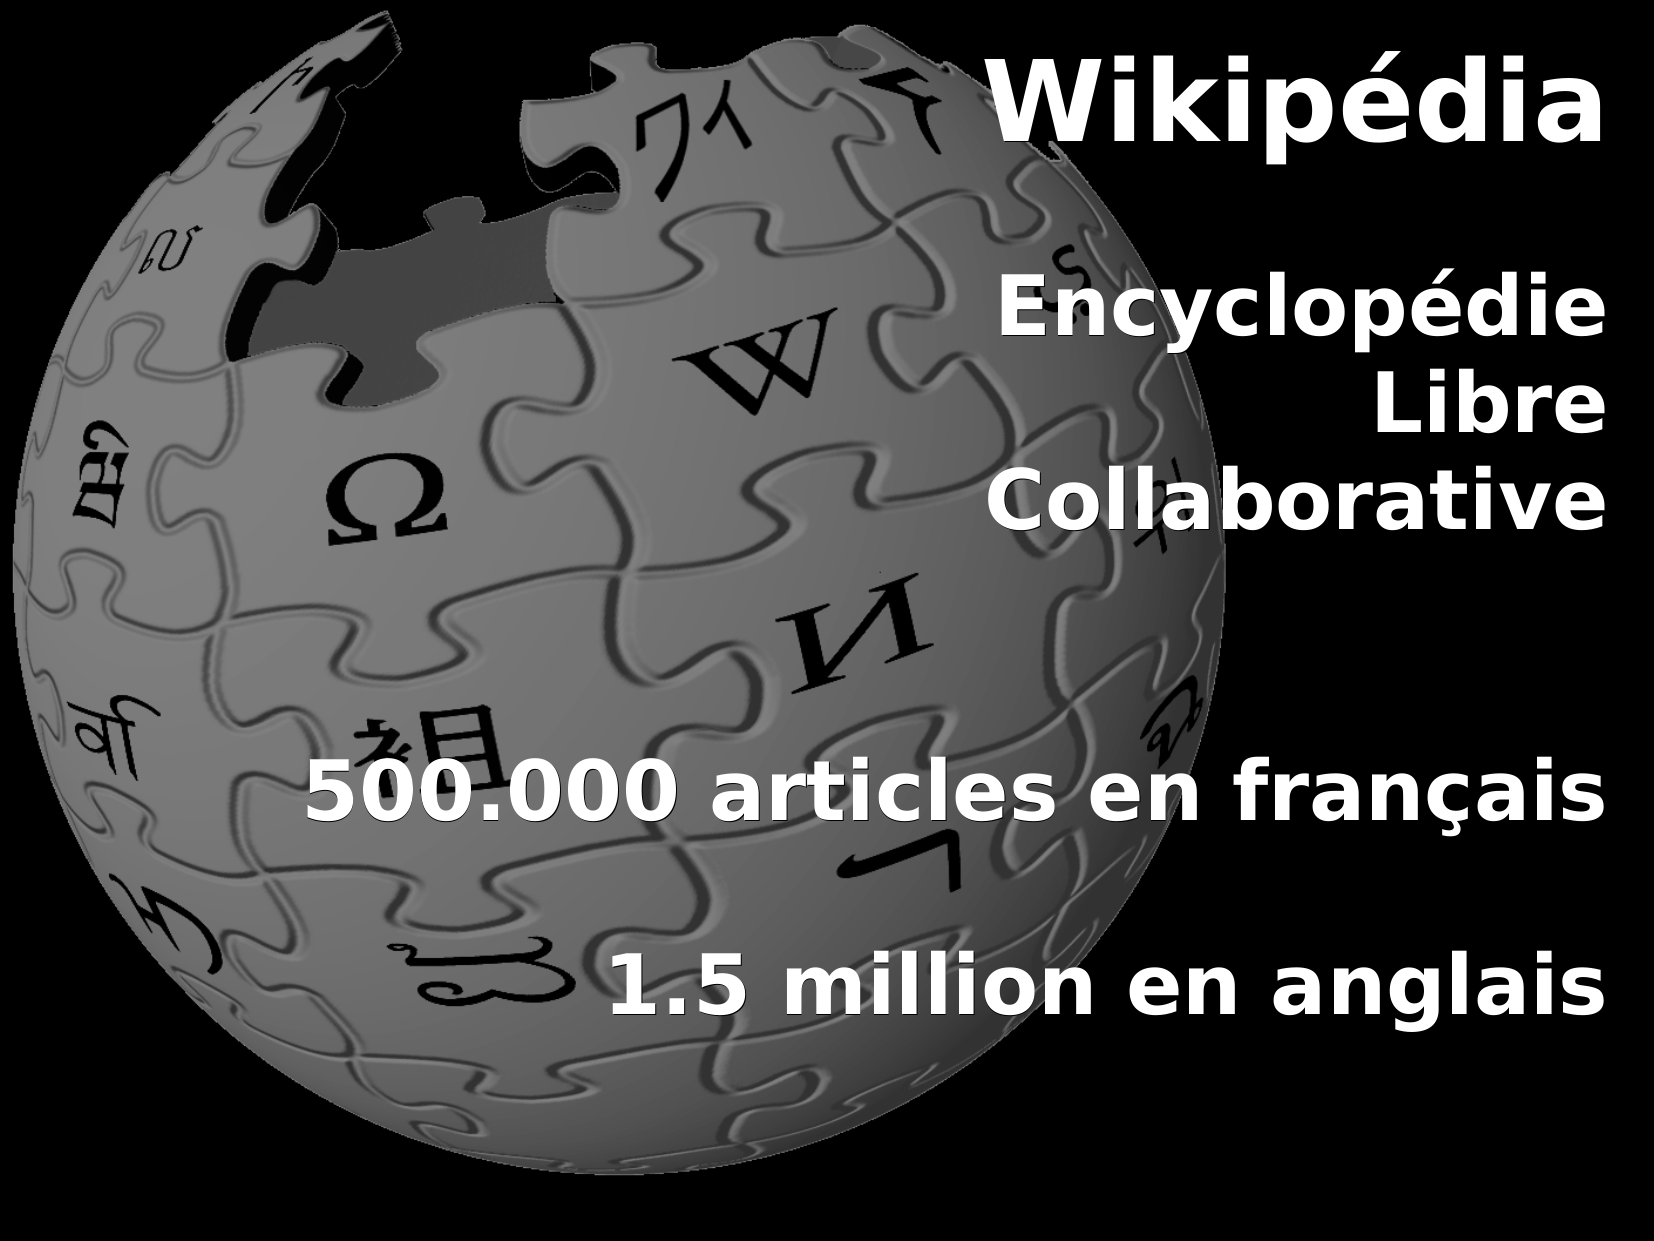

Wikipédia
Encyclopédie
Libre
Collaborative
500.000 articles en français
1.5 million en anglais